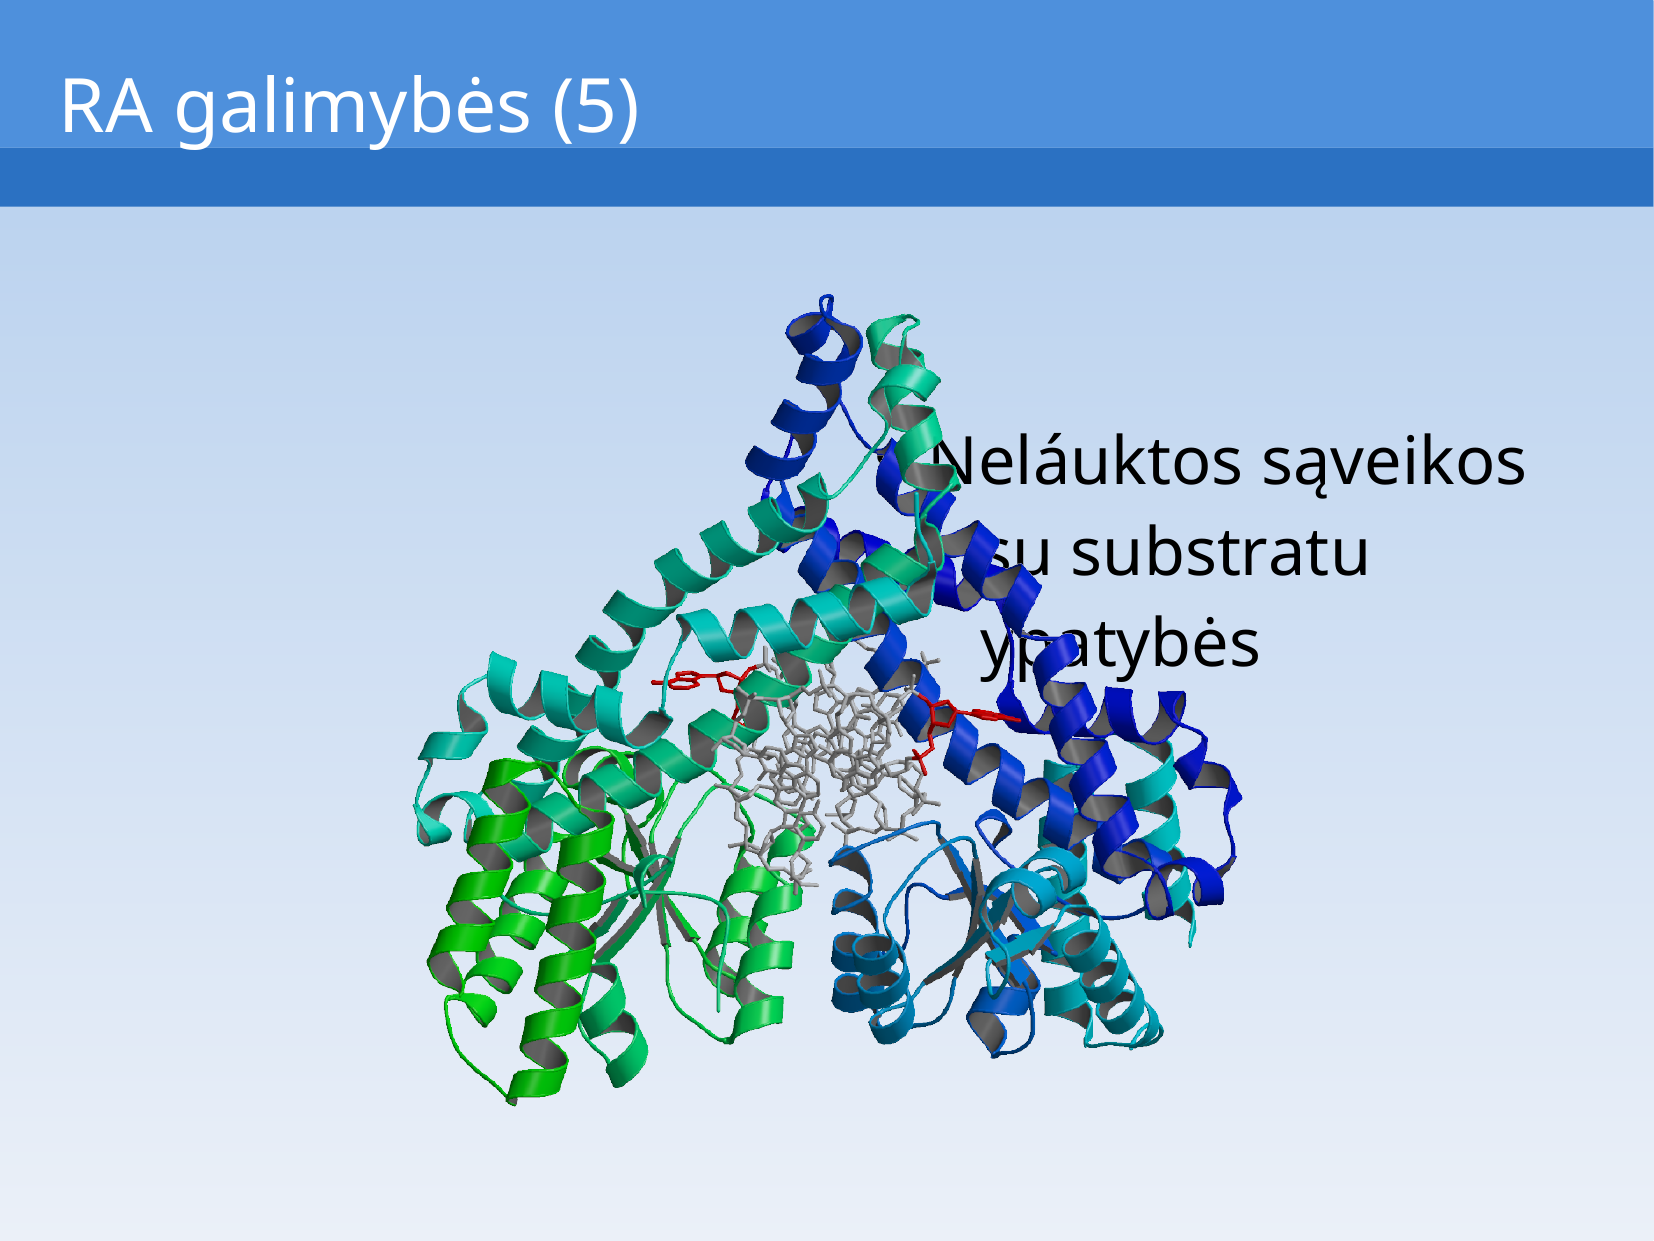

# RA galimybės (5)
Neláuktos sąveikos su substratu ypatybės